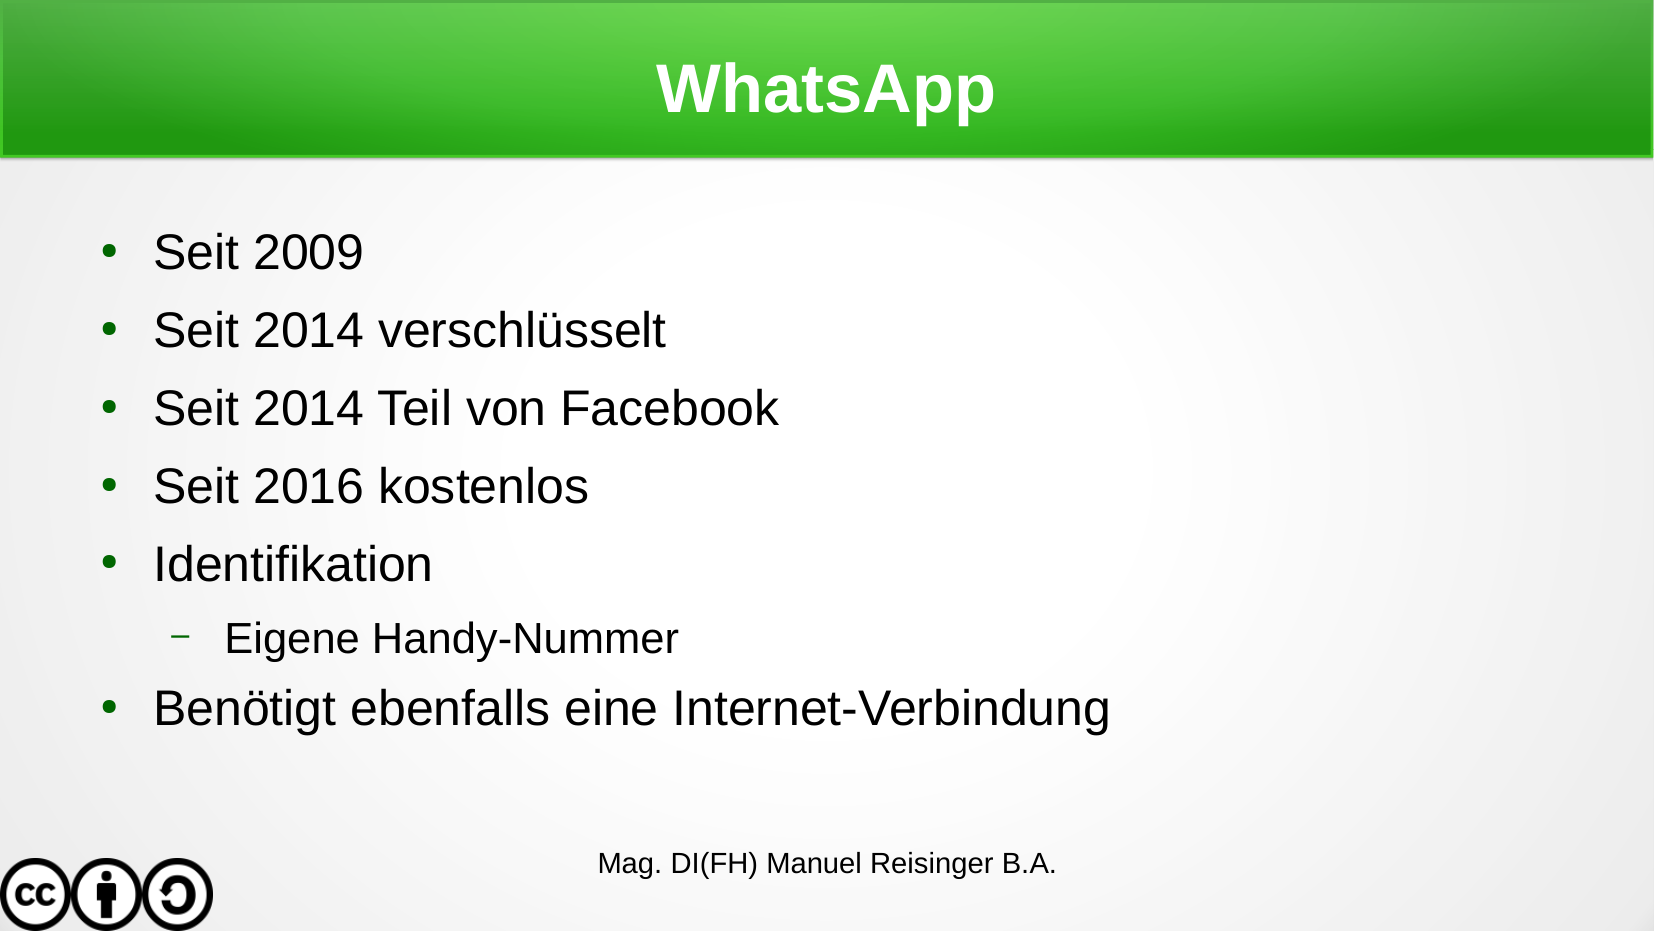

# WhatsApp
Seit 2009
Seit 2014 verschlüsselt
Seit 2014 Teil von Facebook
Seit 2016 kostenlos
Identifikation
Eigene Handy-Nummer
Benötigt ebenfalls eine Internet-Verbindung